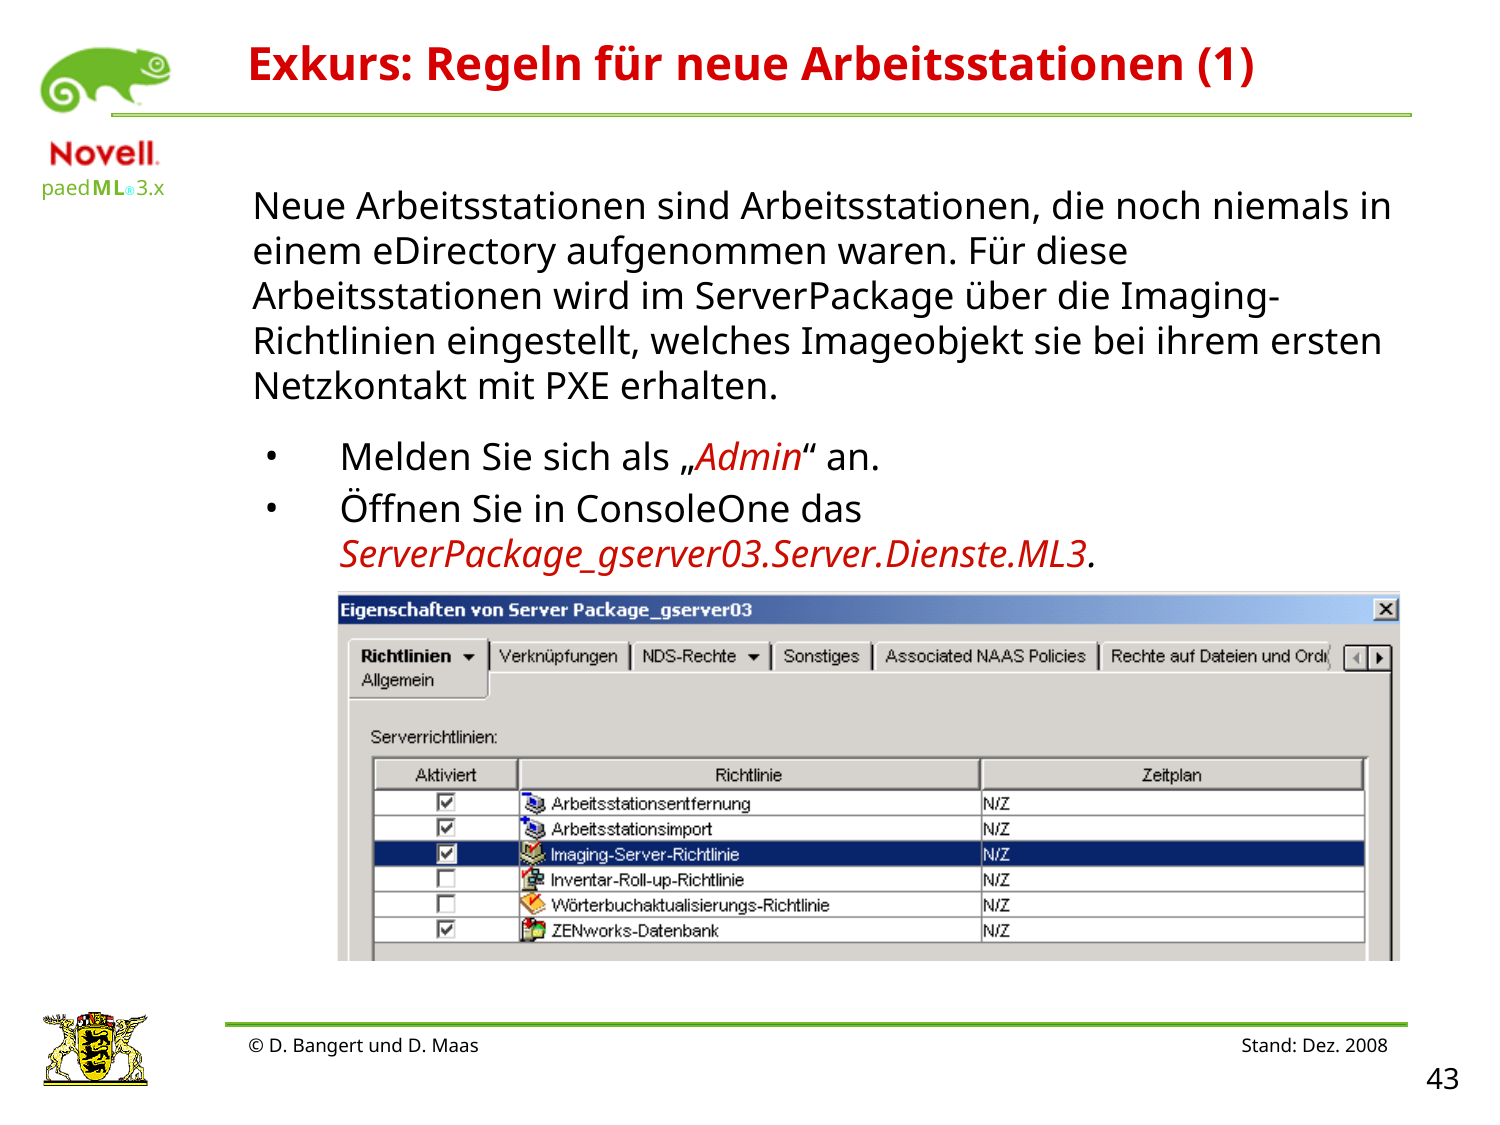

# Exkurs: Regeln für neue Arbeitsstationen (1)
Neue Arbeitsstationen sind Arbeitsstationen, die noch niemals in einem eDirectory aufgenommen waren. Für diese Arbeitsstationen wird im ServerPackage über die Imaging-Richtlinien eingestellt, welches Imageobjekt sie bei ihrem ersten Netzkontakt mit PXE erhalten.
Melden Sie sich als „Admin“ an.
Öffnen Sie in ConsoleOne das ServerPackage_gserver03.Server.Dienste.ML3.
© D. Bangert und D. Maas
Dez. 2008
43